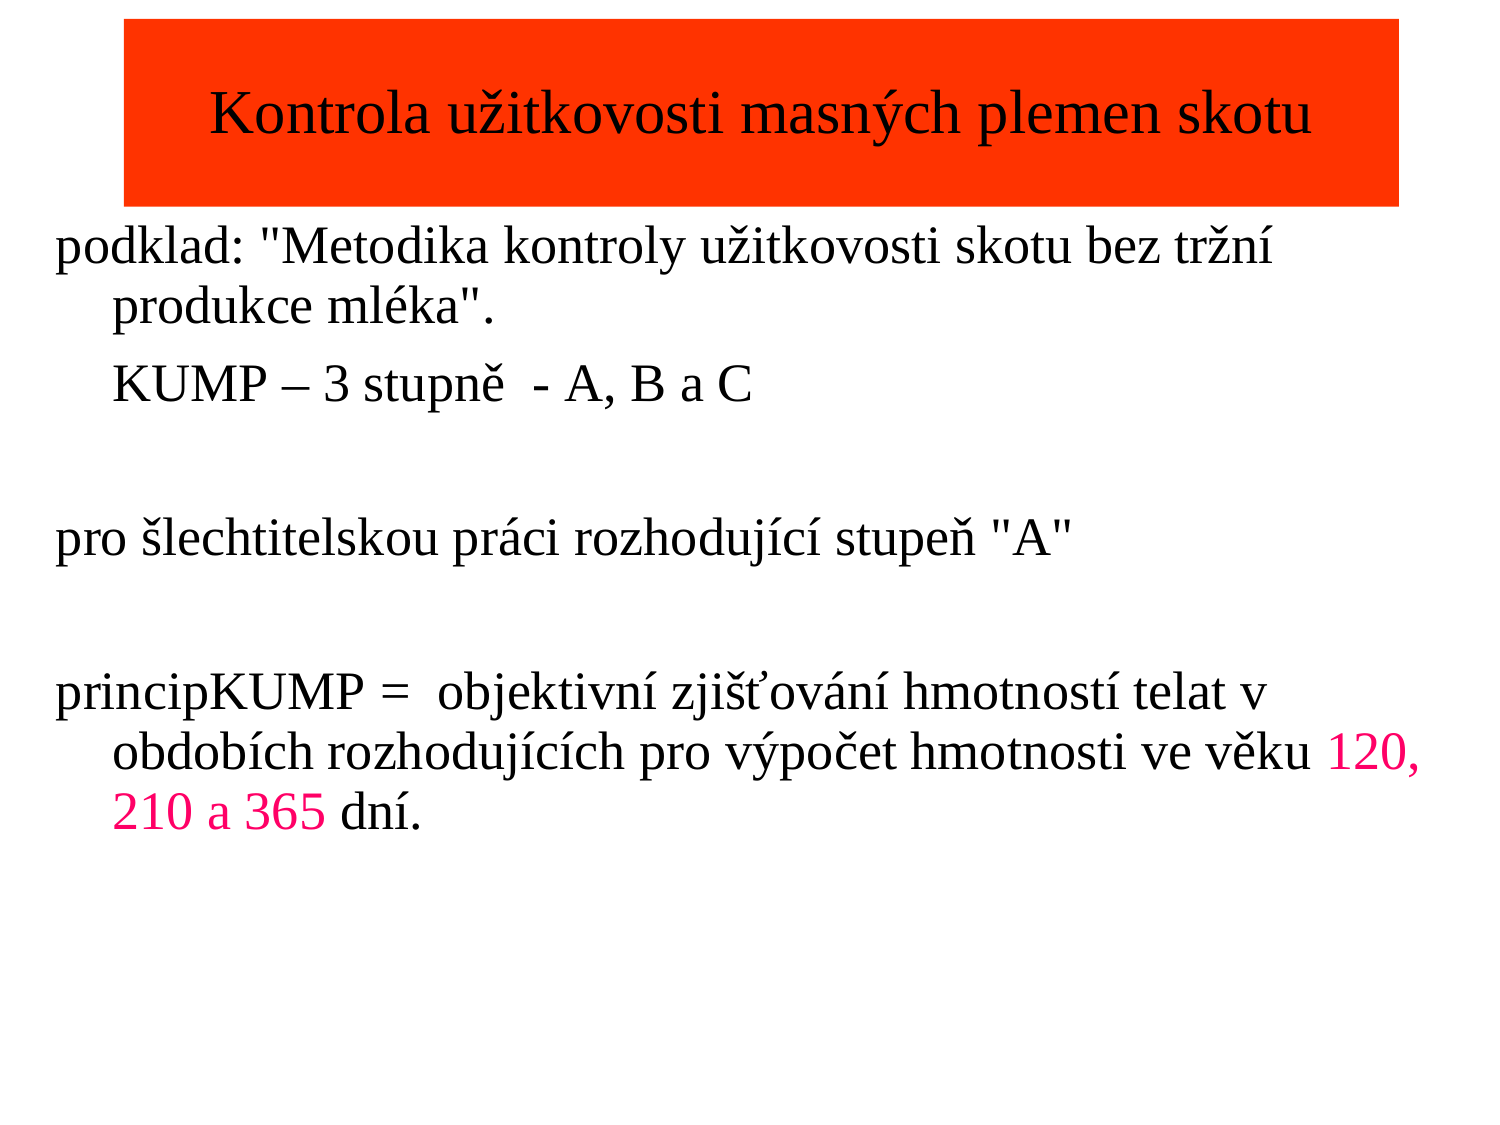

Kontrola užitkovosti masných plemen skotu
# podklad: "Metodika kontroly užitkovosti skotu bez tržní produkce mléka".
	KUMP – 3 stupně - A, B a C
pro šlechtitelskou práci rozhodující stupeň "A"
principKUMP = objektivní zjišťování hmotností telat v obdobích rozhodujících pro výpočet hmotnosti ve věku 120, 210 a 365 dní.